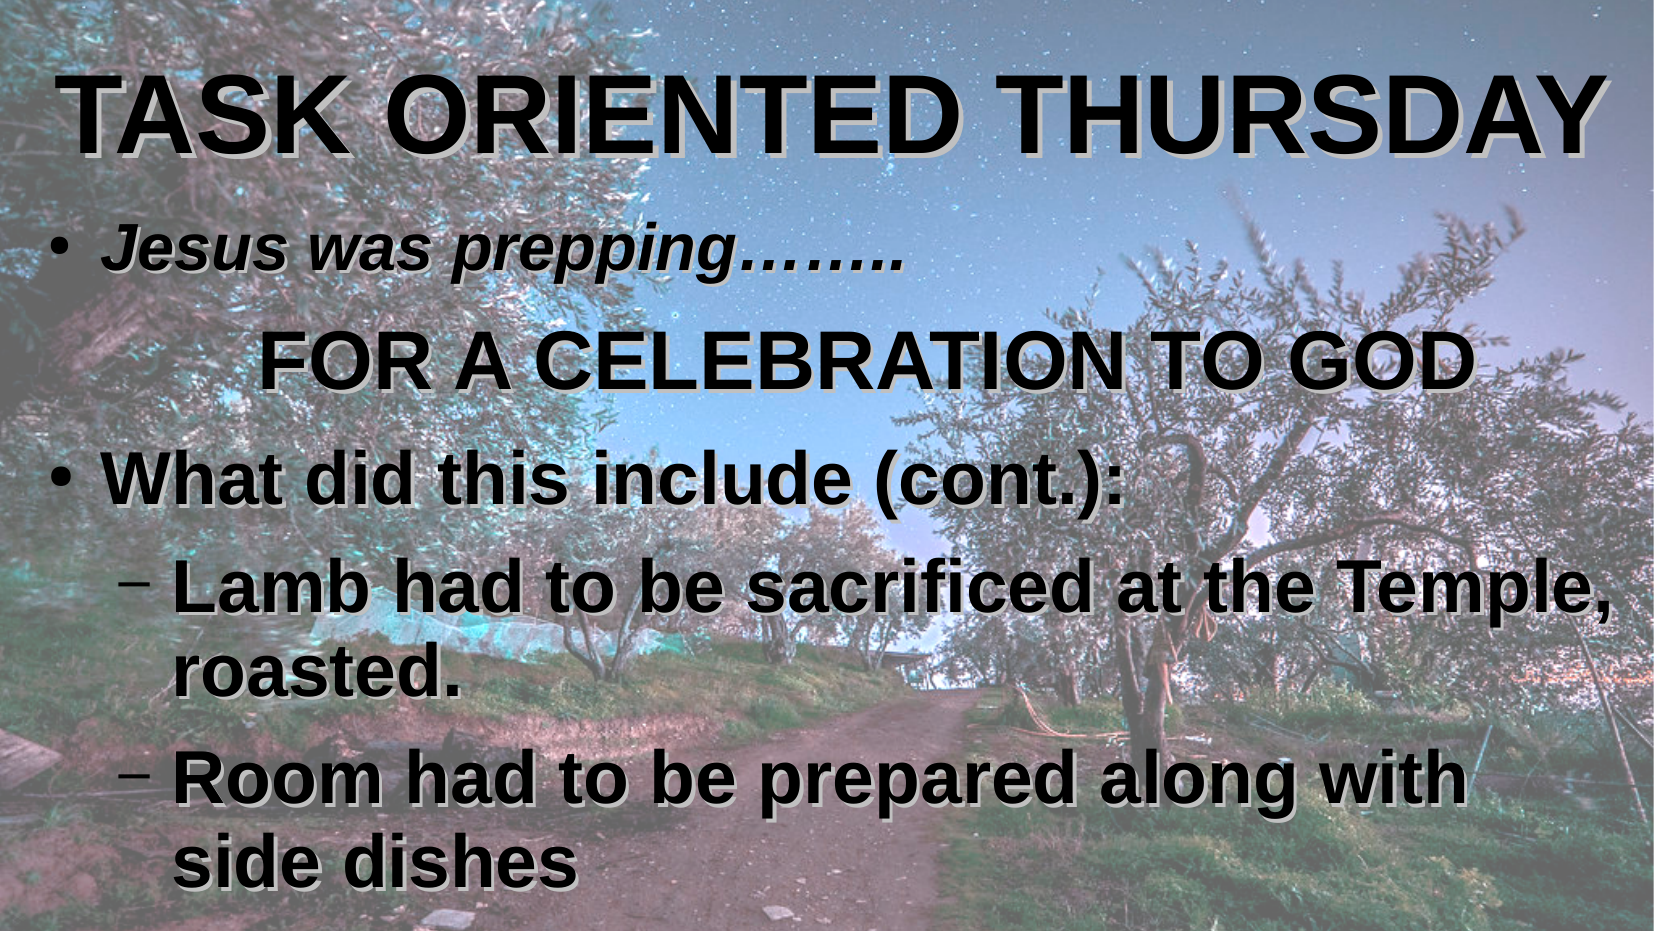

# TASK ORIENTED THURSDAY
Jesus was prepping……..
FOR A CELEBRATION TO GOD
What did this include (cont.):
Lamb had to be sacrificed at the Temple, roasted.
Room had to be prepared along with side dishes